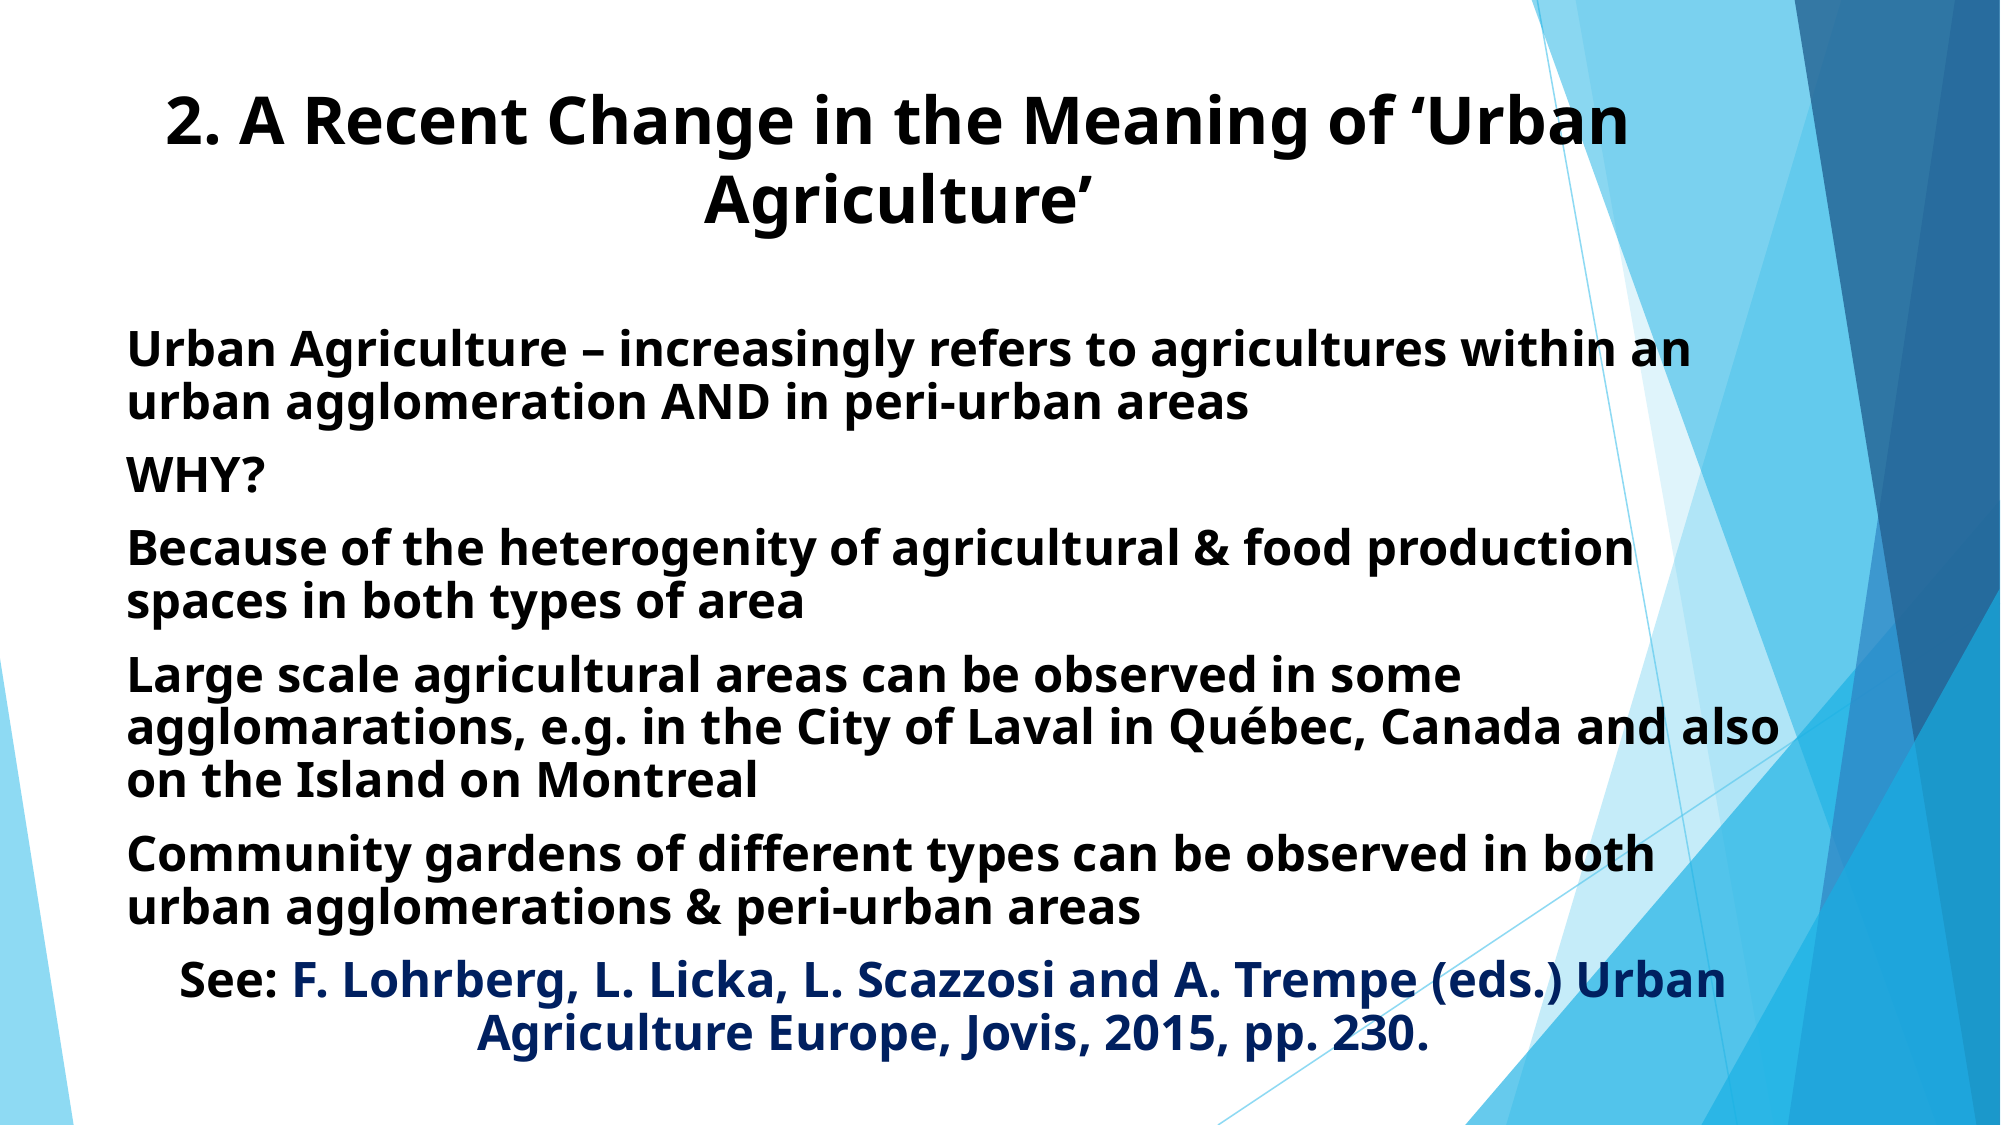

# 2. A Recent Change in the Meaning of ‘Urban Agriculture’
Urban Agriculture – increasingly refers to agricultures within an urban agglomeration AND in peri-urban areas
WHY?
Because of the heterogenity of agricultural & food production spaces in both types of area
Large scale agricultural areas can be observed in some agglomarations, e.g. in the City of Laval in Québec, Canada and also on the Island on Montreal
Community gardens of different types can be observed in both urban agglomerations & peri-urban areas
See: F. Lohrberg, L. Licka, L. Scazzosi and A. Trempe (eds.) Urban Agriculture Europe, Jovis, 2015, pp. 230.